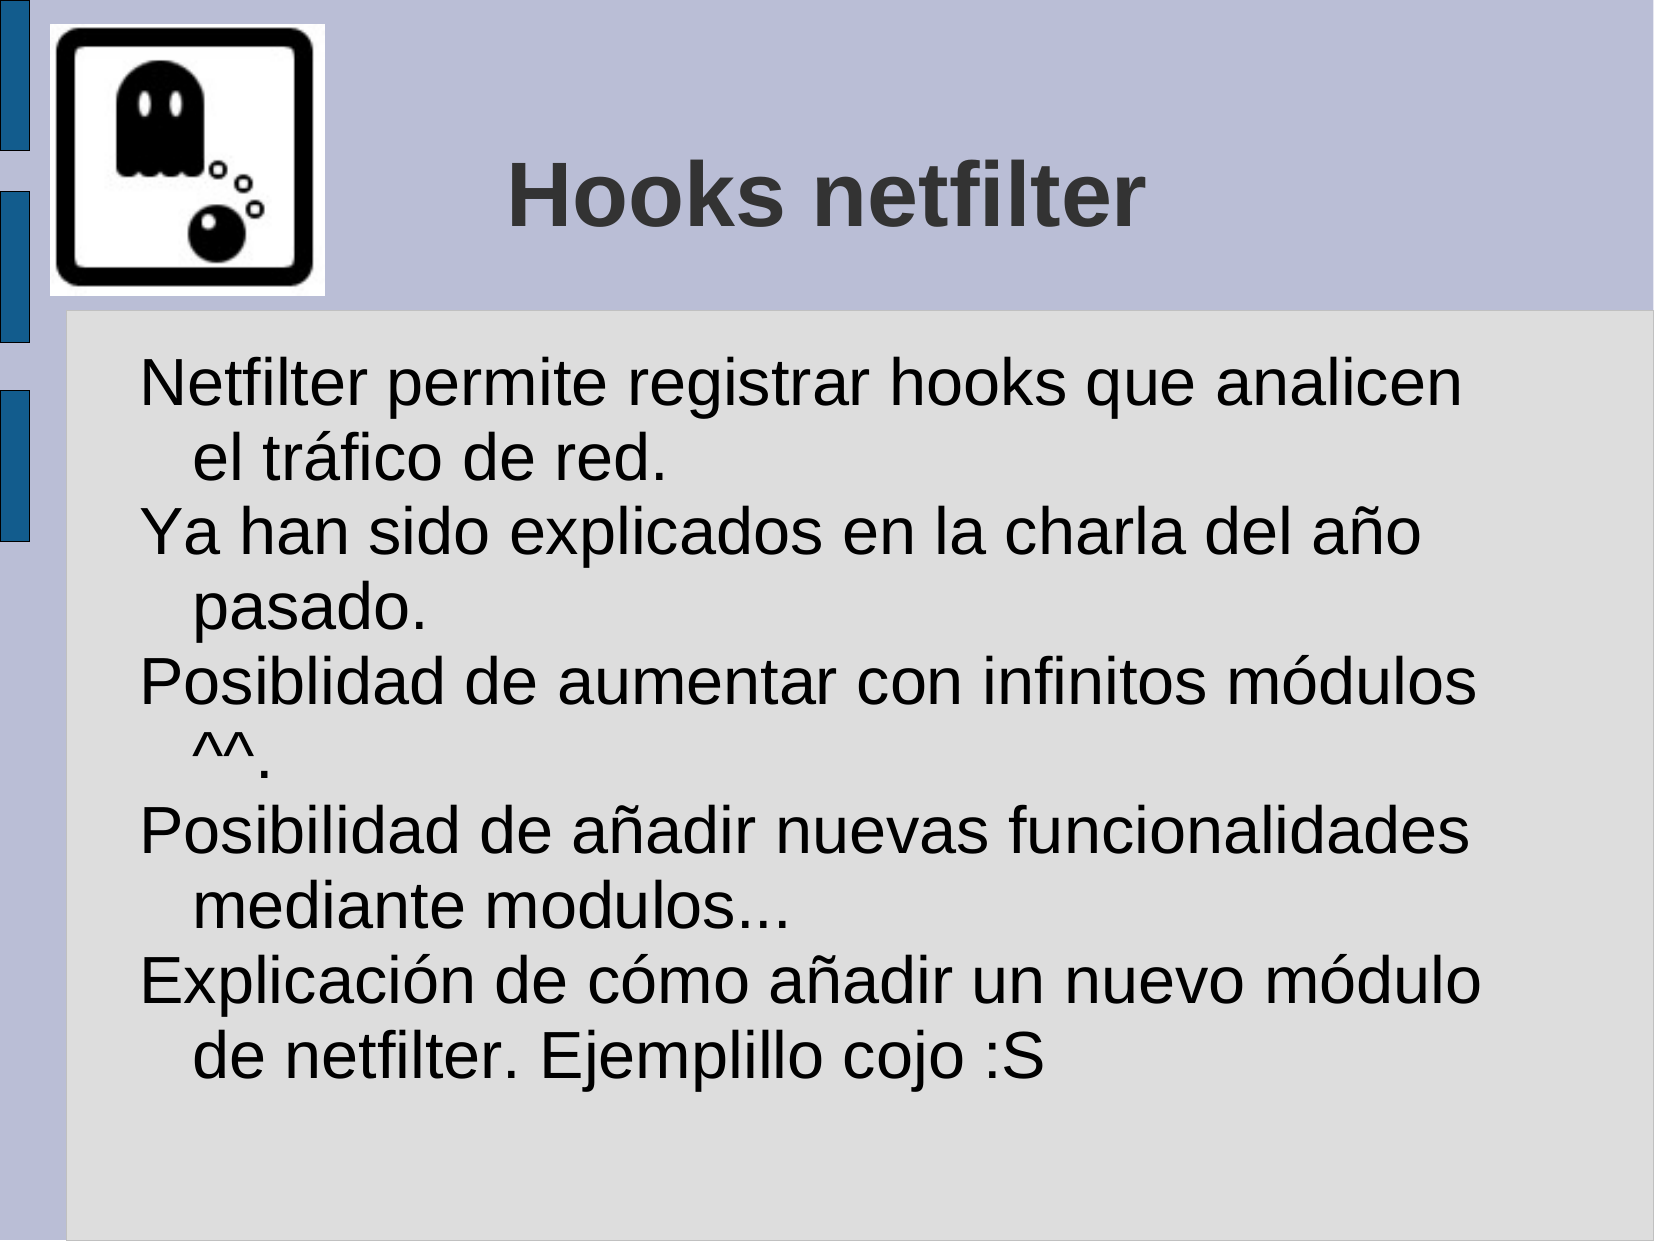

# Hooks netfilter
Netfilter permite registrar hooks que analicen el tráfico de red.
Ya han sido explicados en la charla del año pasado.
Posiblidad de aumentar con infinitos módulos ^^.
Posibilidad de añadir nuevas funcionalidades mediante modulos...
Explicación de cómo añadir un nuevo módulo de netfilter. Ejemplillo cojo :S